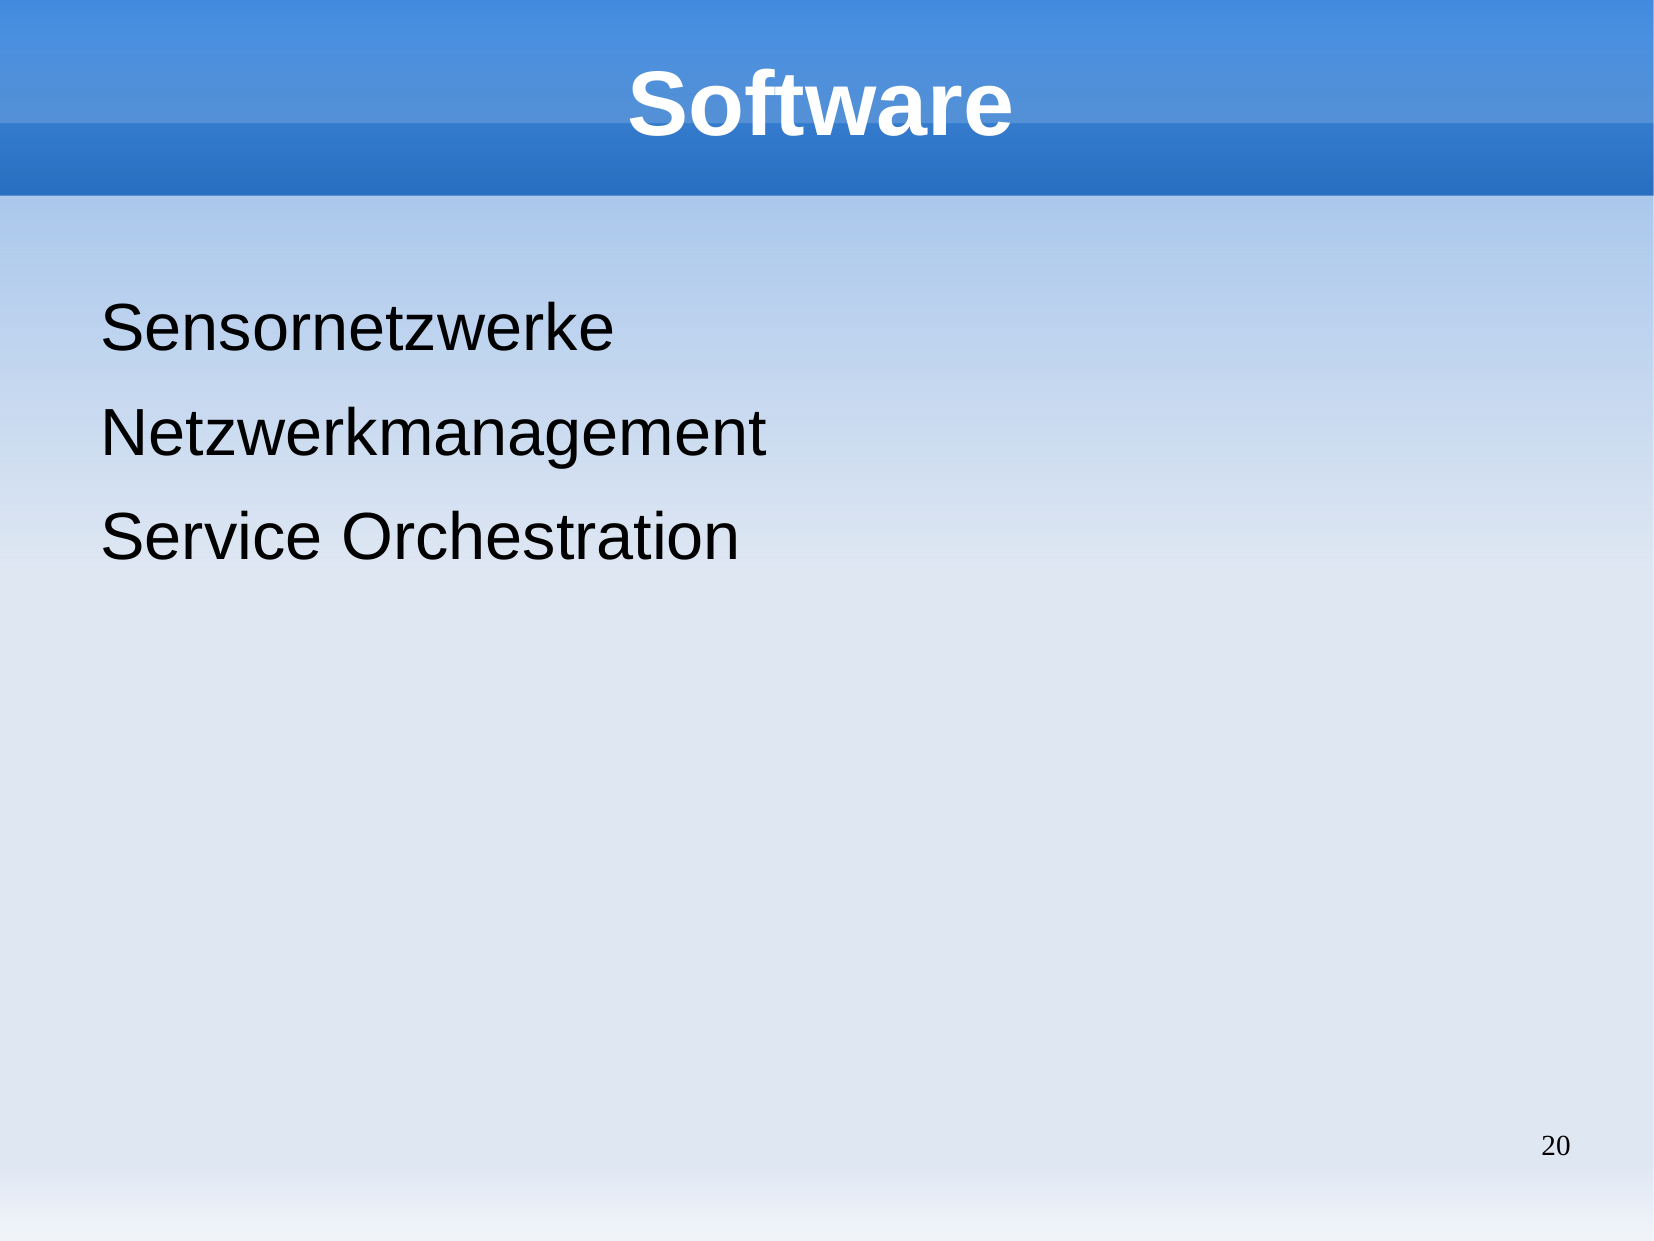

# Software
Sensornetzwerke
Netzwerkmanagement
Service Orchestration
20